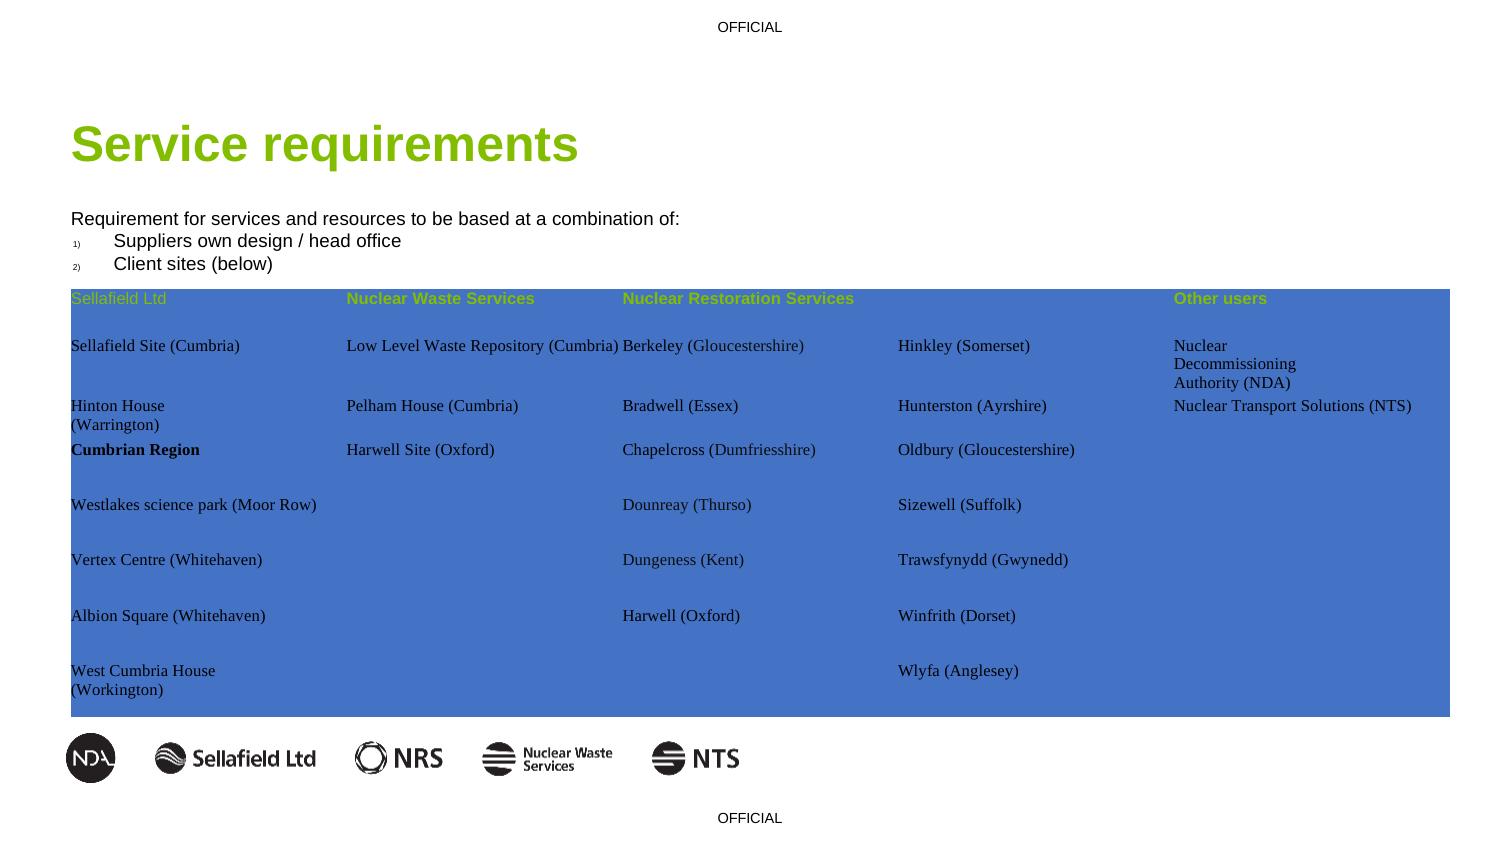

# Service requirements
Requirement for services and resources to be based at a combination of:
Suppliers own design / head office
Client sites (below)
| Sellafield Ltd | Nuclear Waste Services | Nuclear Restoration Services | | Other users |
| --- | --- | --- | --- | --- |
| Sellafield Site (Cumbria) | Low Level Waste Repository (Cumbria) | Berkeley (Gloucestershire) | Hinkley (Somerset) | Nuclear Decommissioning Authority (NDA) |
| Hinton House (Warrington) | Pelham House (Cumbria) | Bradwell (Essex) | Hunterston (Ayrshire) | Nuclear Transport Solutions (NTS) |
| Cumbrian Region | Harwell Site (Oxford) | Chapelcross (Dumfriesshire) | Oldbury (Gloucestershire) | |
| Westlakes science park (Moor Row) | | Dounreay (Thurso) | Sizewell (Suffolk) | |
| Vertex Centre (Whitehaven) | | Dungeness (Kent) | Trawsfynydd (Gwynedd) | |
| Albion Square (Whitehaven) | | Harwell (Oxford) | Winfrith (Dorset) | |
| West Cumbria House (Workington) | | | Wlyfa (Anglesey) | |